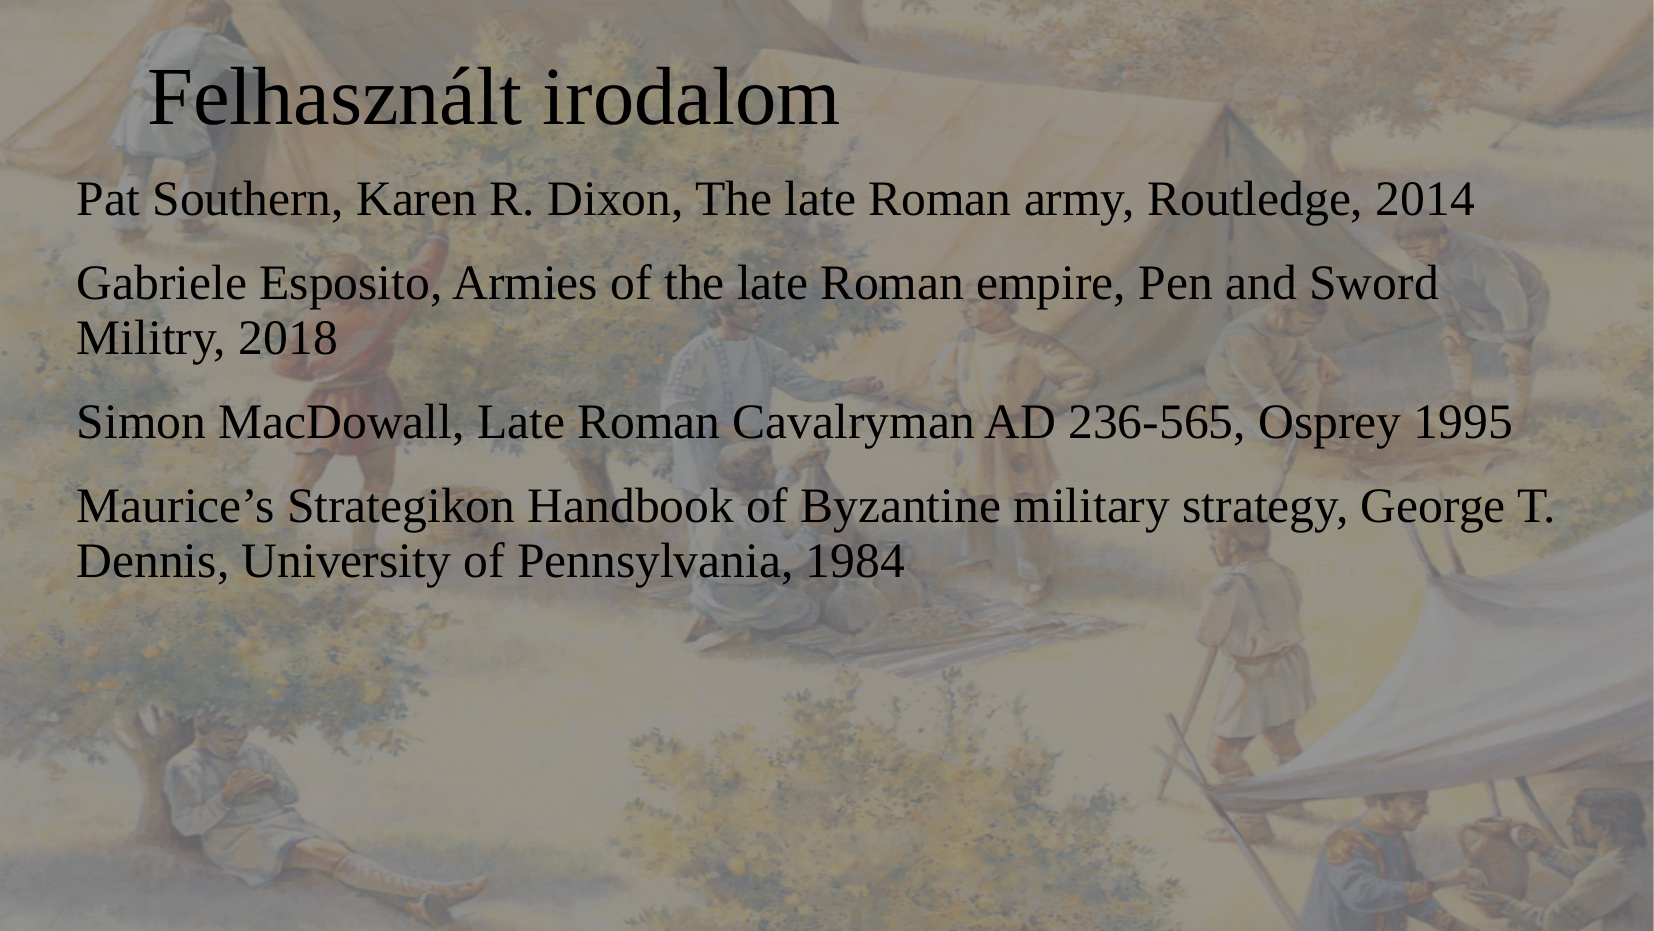

# Felhasznált irodalom
Pat Southern, Karen R. Dixon, The late Roman army, Routledge, 2014
Gabriele Esposito, Armies of the late Roman empire, Pen and Sword Militry, 2018
Simon MacDowall, Late Roman Cavalryman AD 236-565, Osprey 1995
Maurice’s Strategikon Handbook of Byzantine military strategy, George T. Dennis, University of Pennsylvania, 1984